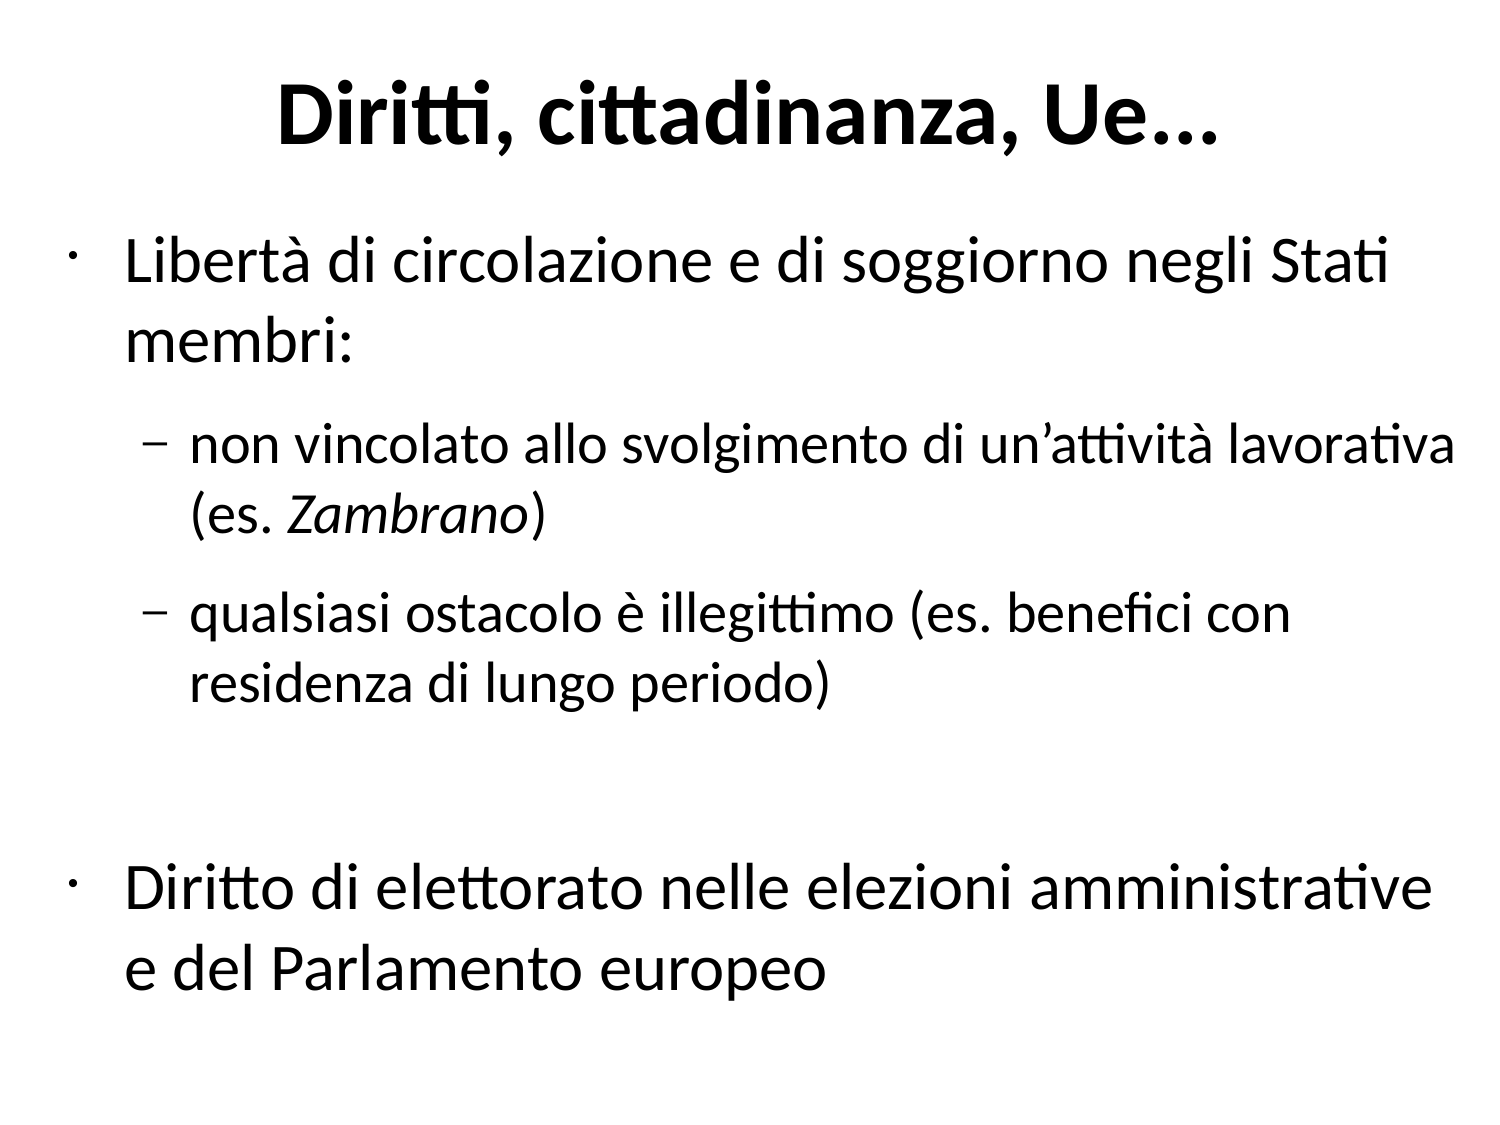

# Diritti, cittadinanza, Ue...
Libertà di circolazione e di soggiorno negli Stati membri:
non vincolato allo svolgimento di un’attività lavorativa (es. Zambrano)
qualsiasi ostacolo è illegittimo (es. benefici con residenza di lungo periodo)
Diritto di elettorato nelle elezioni amministrative e del Parlamento europeo
Diritto di petizione e di ricorrere al Mediatore per cattiva amministrazione
Diritto di usare la propria lingua e di accedere agli atti dell’Ue...